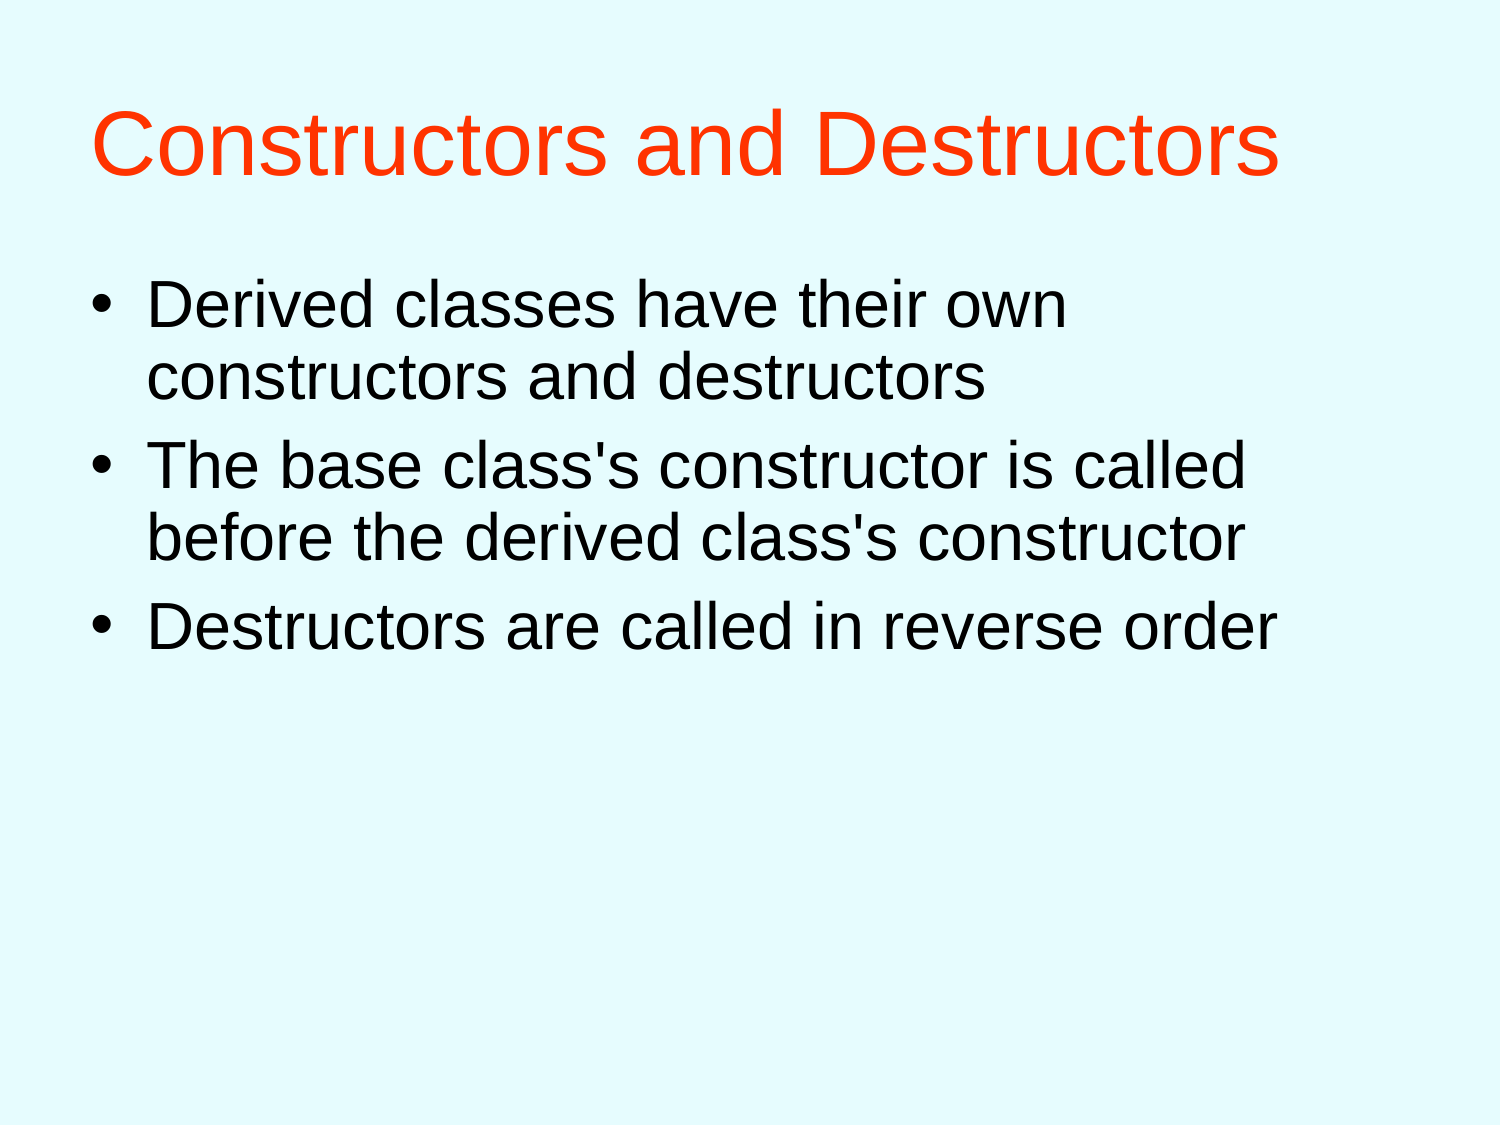

# Constructors and Destructors
Derived classes have their own constructors and destructors
The base class's constructor is called before the derived class's constructor
Destructors are called in reverse order